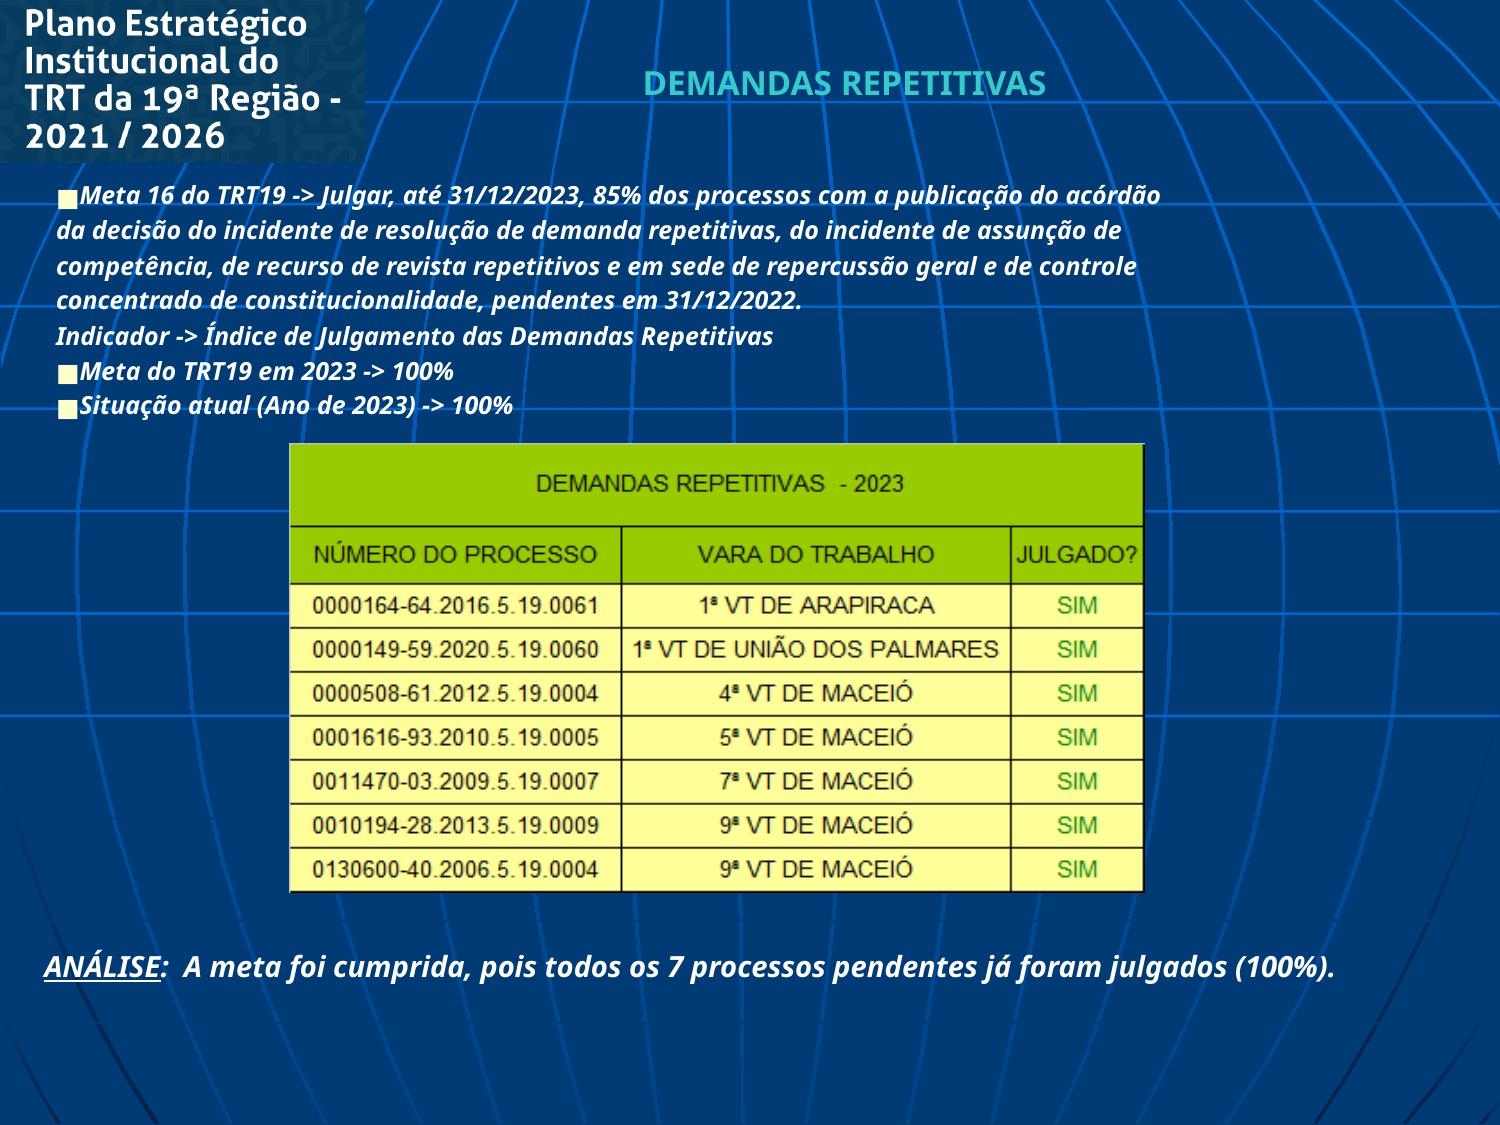

DEMANDAS REPETITIVAS
Meta 16 do TRT19 -> Julgar, até 31/12/2023, 85% dos processos com a publicação do acórdão
da decisão do incidente de resolução de demanda repetitivas, do incidente de assunção de
competência, de recurso de revista repetitivos e em sede de repercussão geral e de controle
concentrado de constitucionalidade, pendentes em 31/12/2022.
Indicador -> Índice de Julgamento das Demandas Repetitivas
Meta do TRT19 em 2023 -> 100%
Situação atual (Ano de 2023) -> 100%
ANÁLISE: A meta foi cumprida, pois todos os 7 processos pendentes já foram julgados (100%).